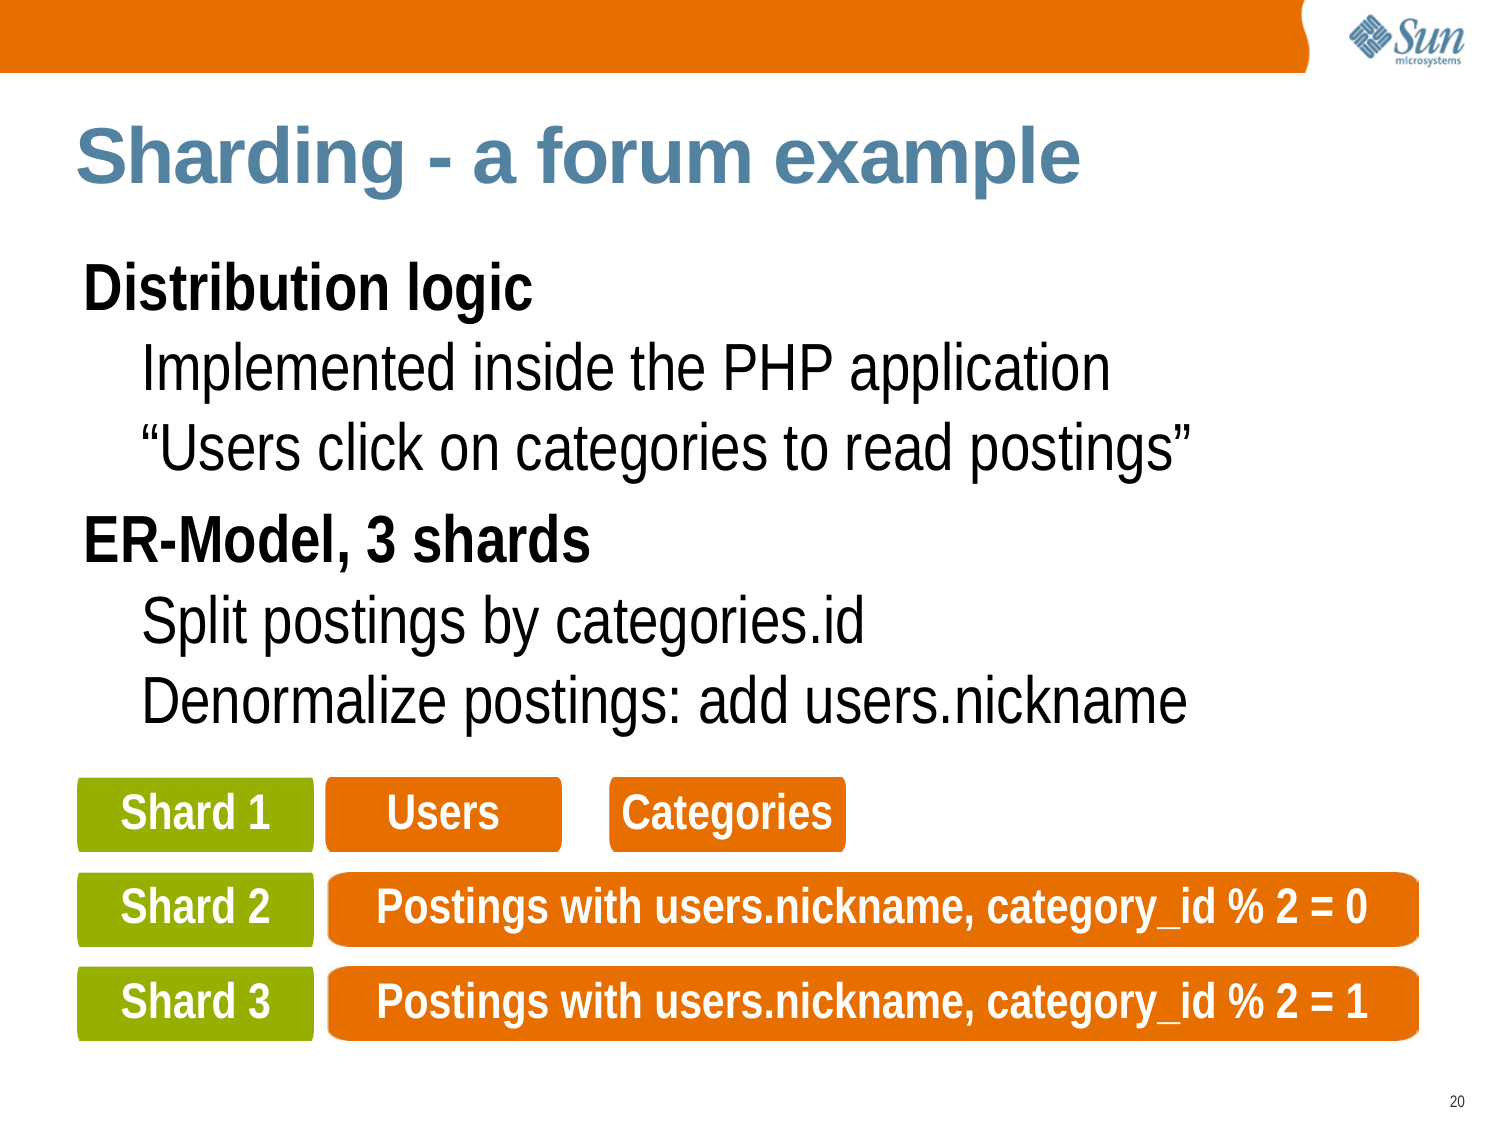

# Sharding - a forum example
Distribution logic
Implemented inside the PHP application
“Users click on categories to read postings”
ER-Model, 3 shards
Split postings by categories.id
Denormalize postings: add users.nickname
Shard 1
Users
Categories
Shard 2
Postings with users.nickname, category_id % 2 = 0
Shard 3
Postings with users.nickname, category_id % 2 = 1